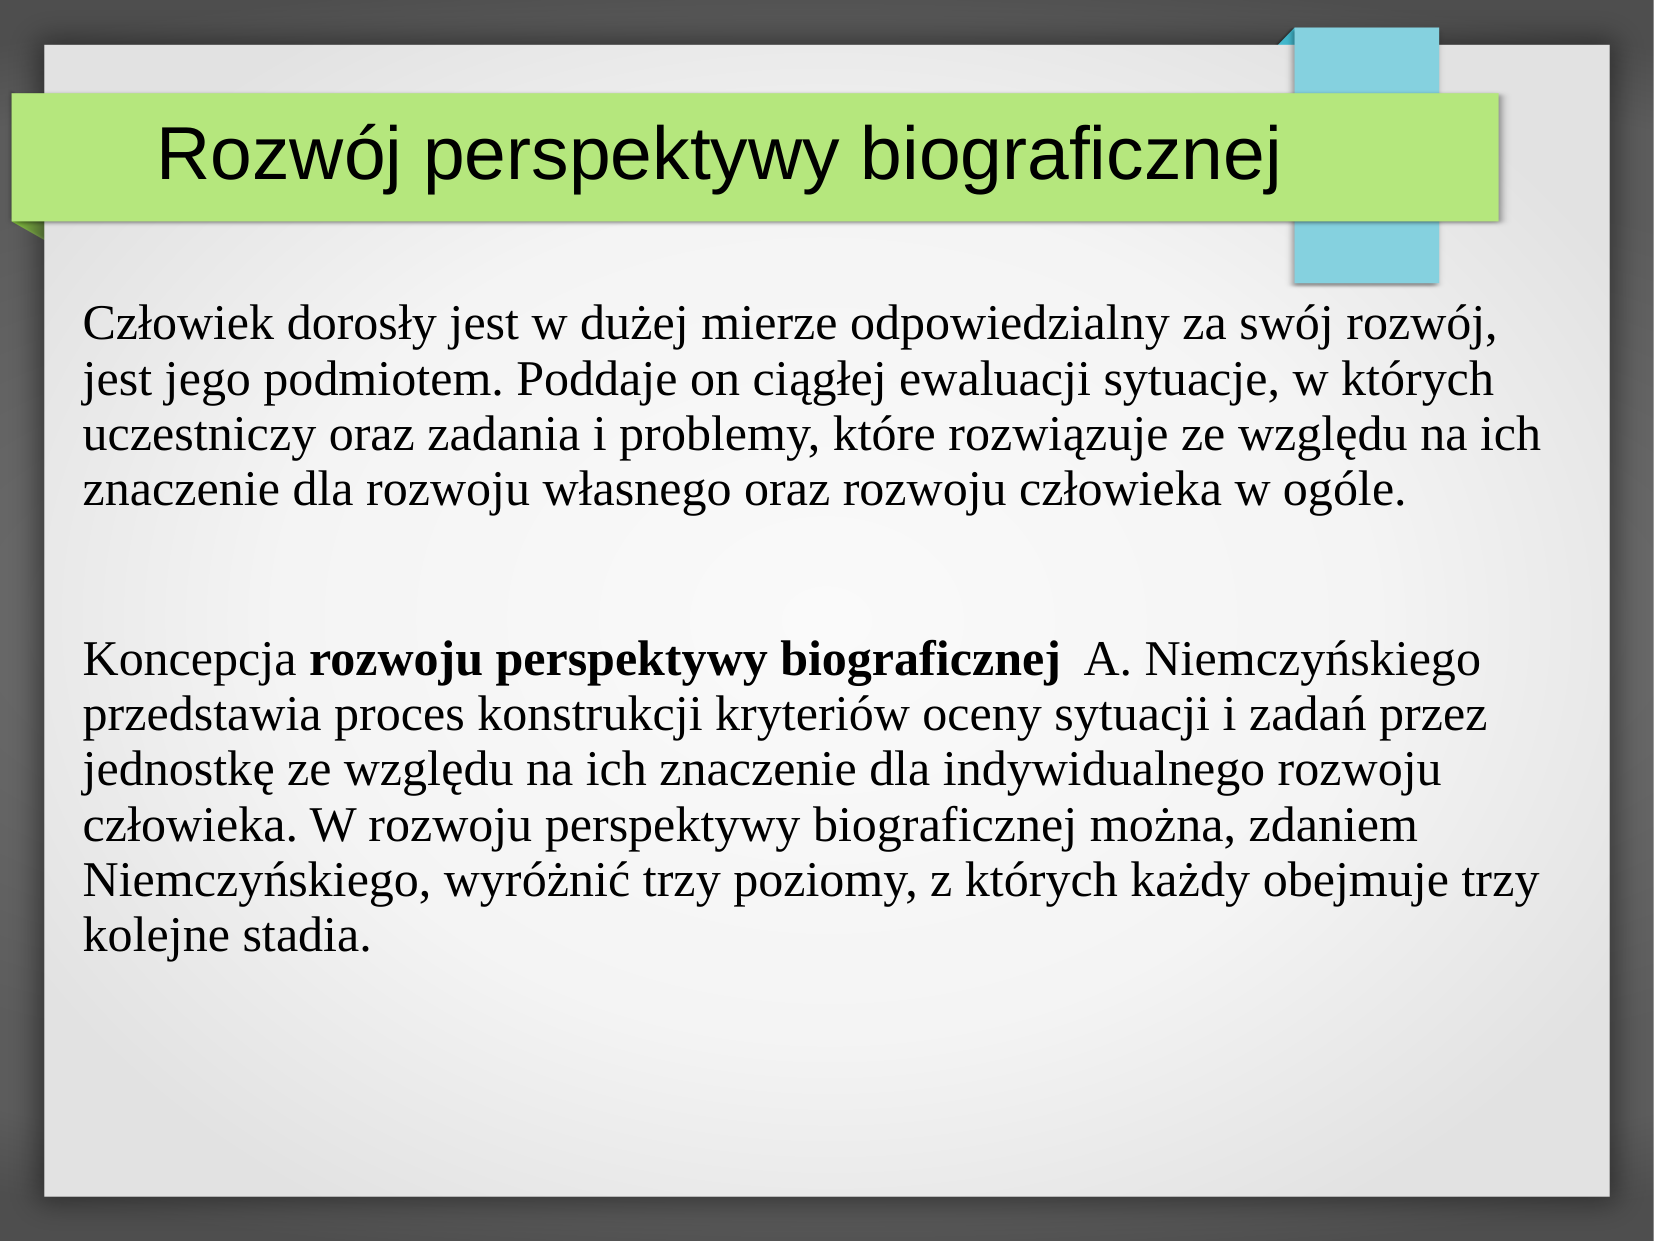

# Rozwój perspektywy biograficznej
Człowiek dorosły jest w dużej mierze odpowiedzialny za swój rozwój, jest jego podmiotem. Poddaje on ciągłej ewaluacji sytuacje, w których uczestniczy oraz zadania i problemy, które rozwiązuje ze względu na ich znaczenie dla rozwoju własnego oraz rozwoju człowieka w ogóle.
Koncepcja rozwoju perspektywy biograficznej A. Niemczyńskiego przedstawia proces konstrukcji kryteriów oceny sytuacji i zadań przez jednostkę ze względu na ich znaczenie dla indywidualnego rozwoju człowieka. W rozwoju perspektywy biograficznej można, zdaniem Niemczyńskiego, wyróżnić trzy poziomy, z których każdy obejmuje trzy kolejne stadia.